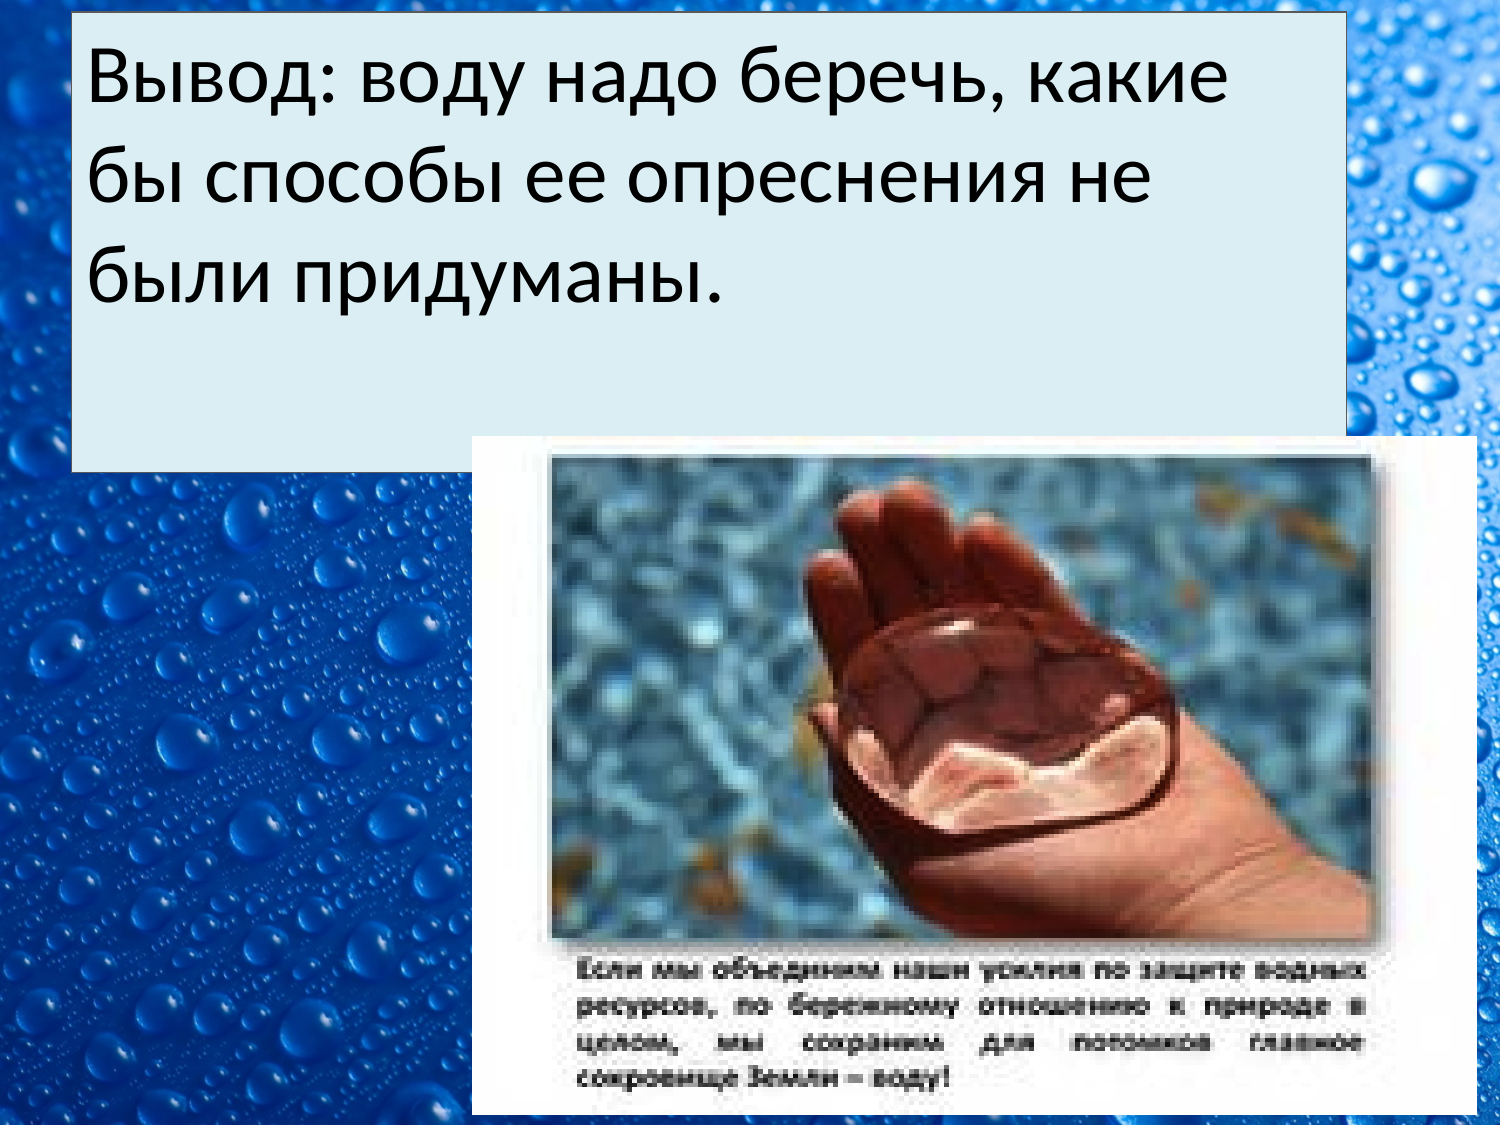

Вывод: воду надо беречь, какие бы способы ее опреснения не были придуманы.